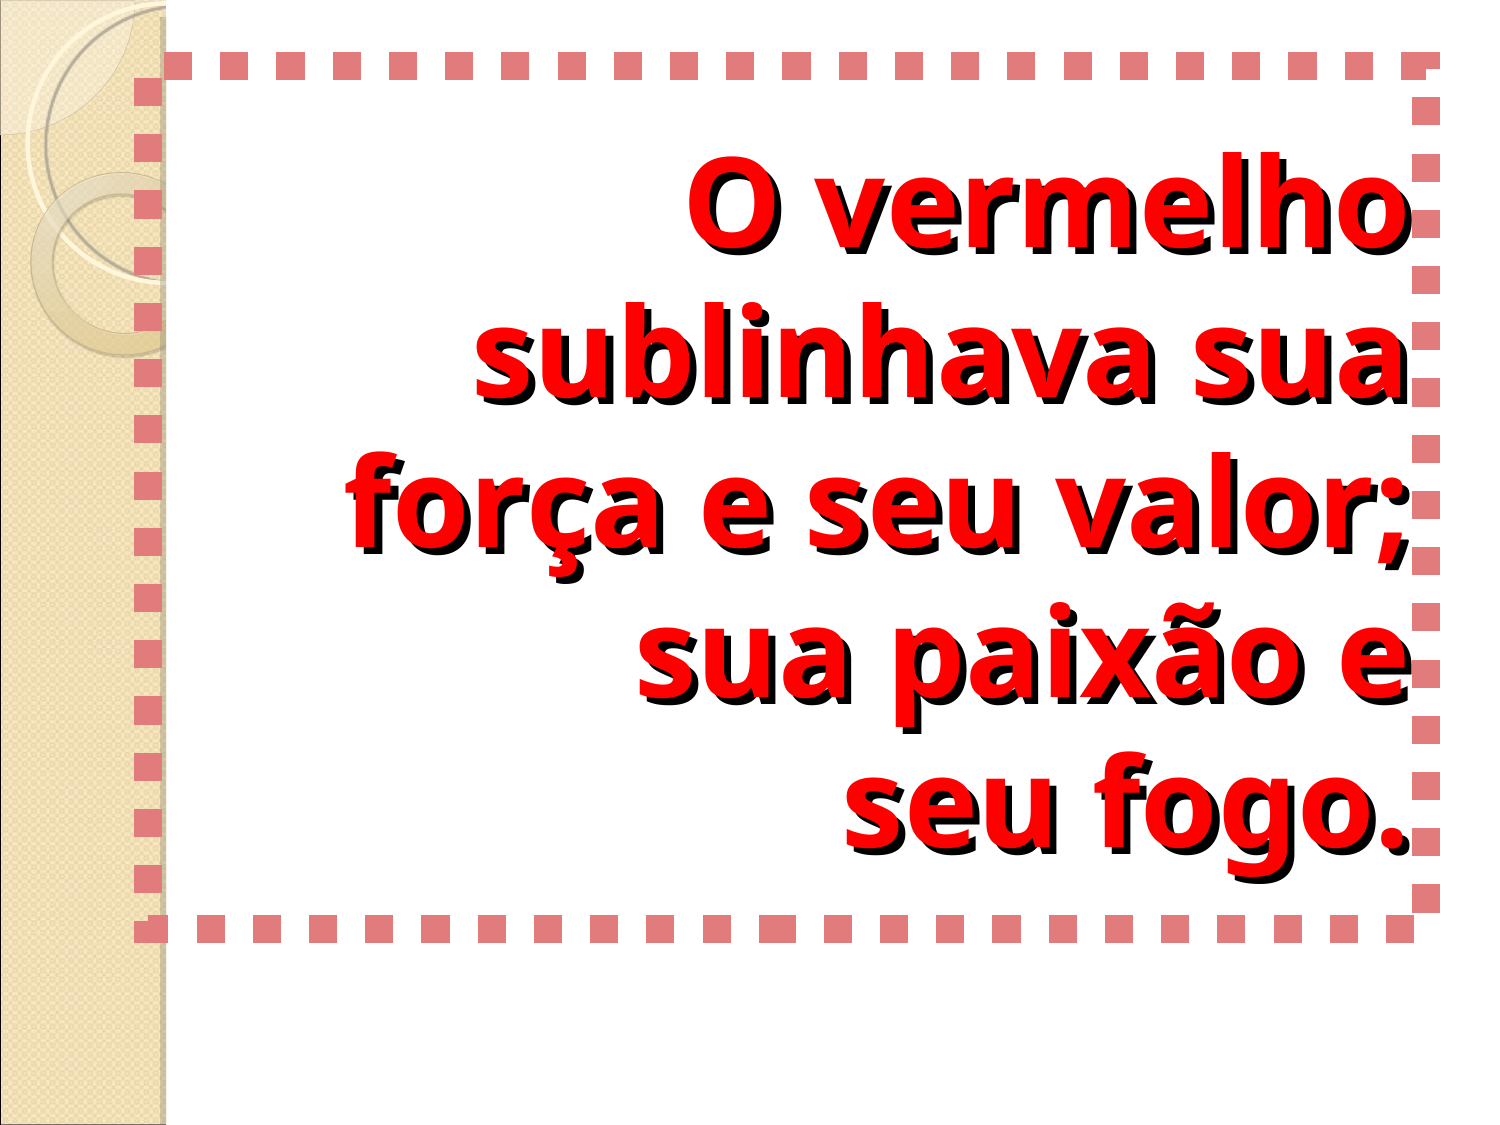

# O vermelho sublinhava sua força e seu valor; sua paixão e seu fogo.